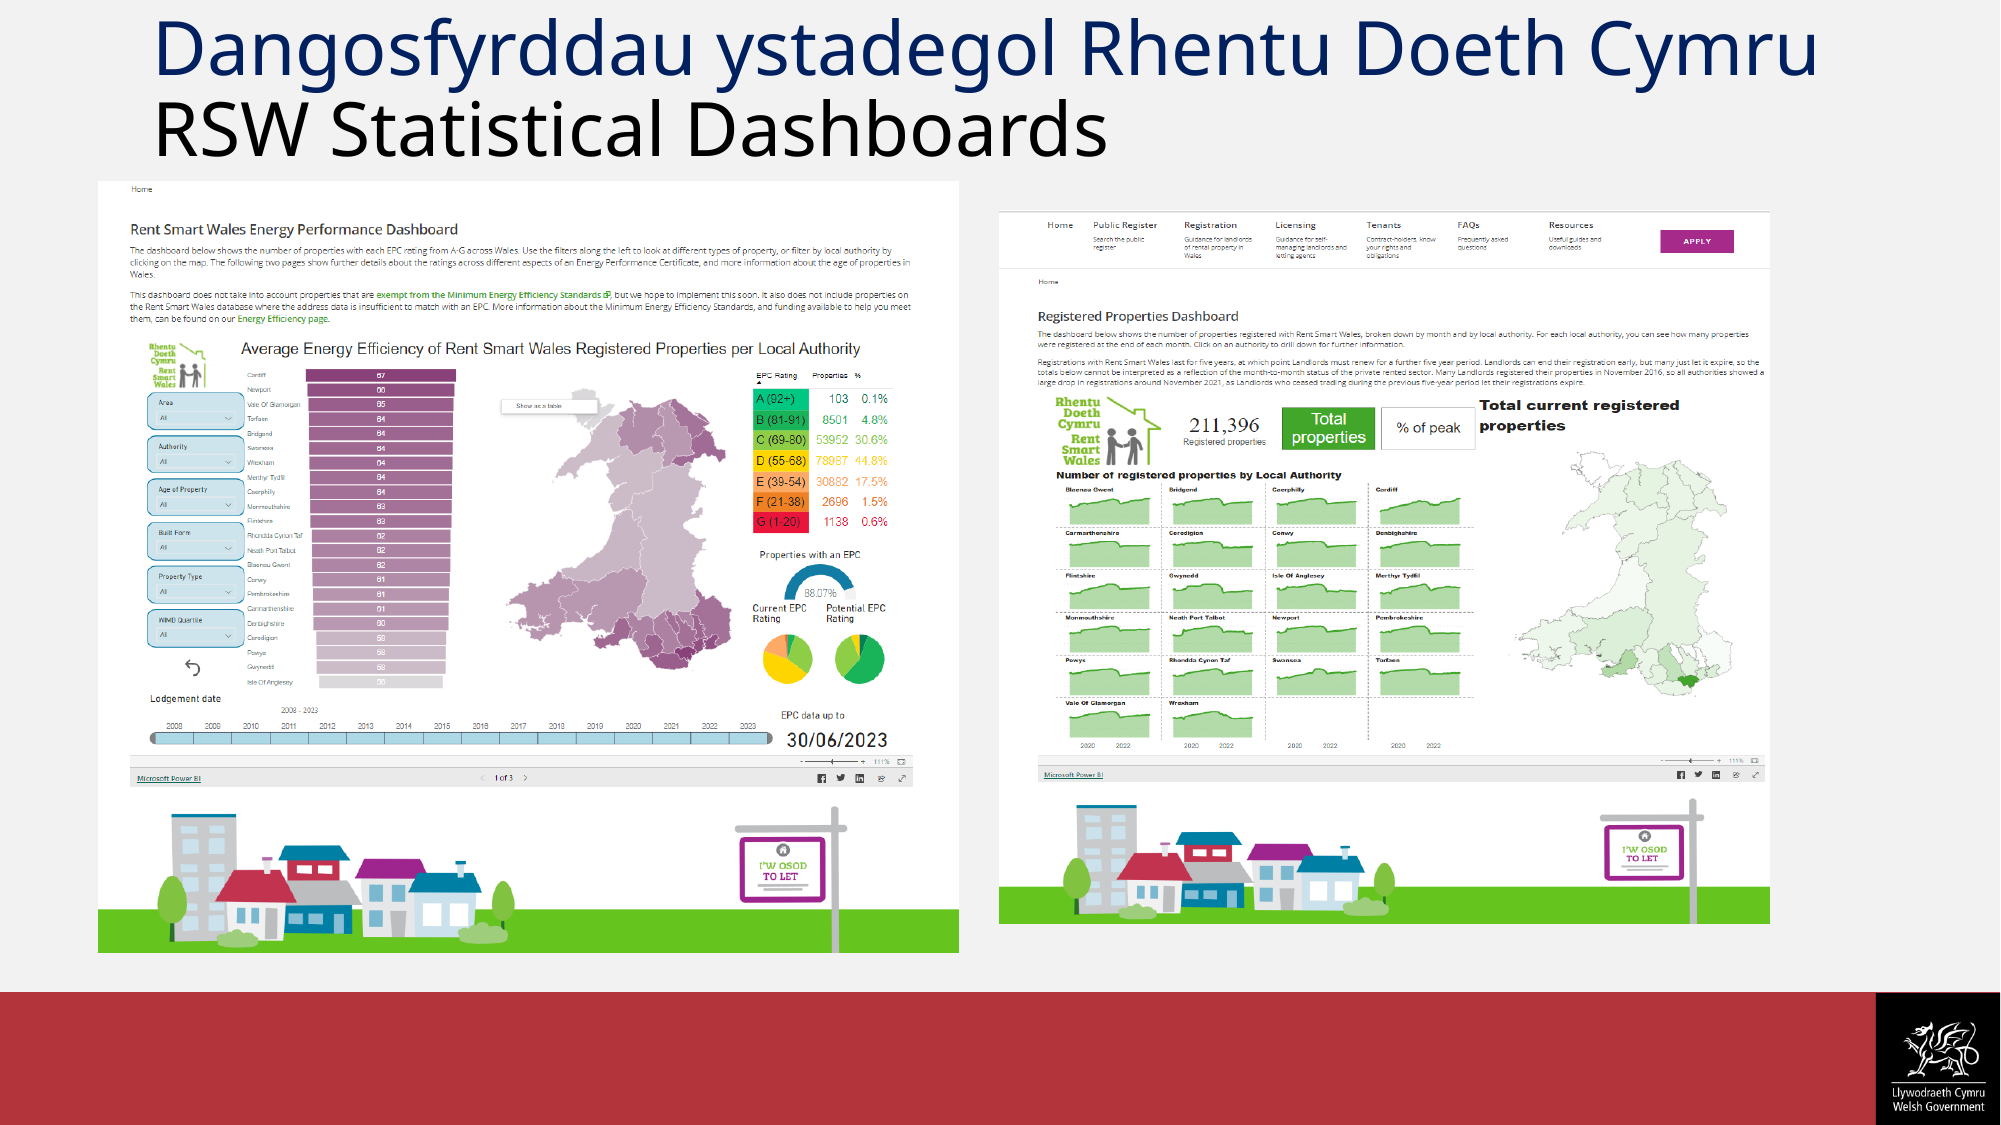

# Dangosfyrddau ystadegol Rhentu Doeth Cymru RSW Statistical Dashboards